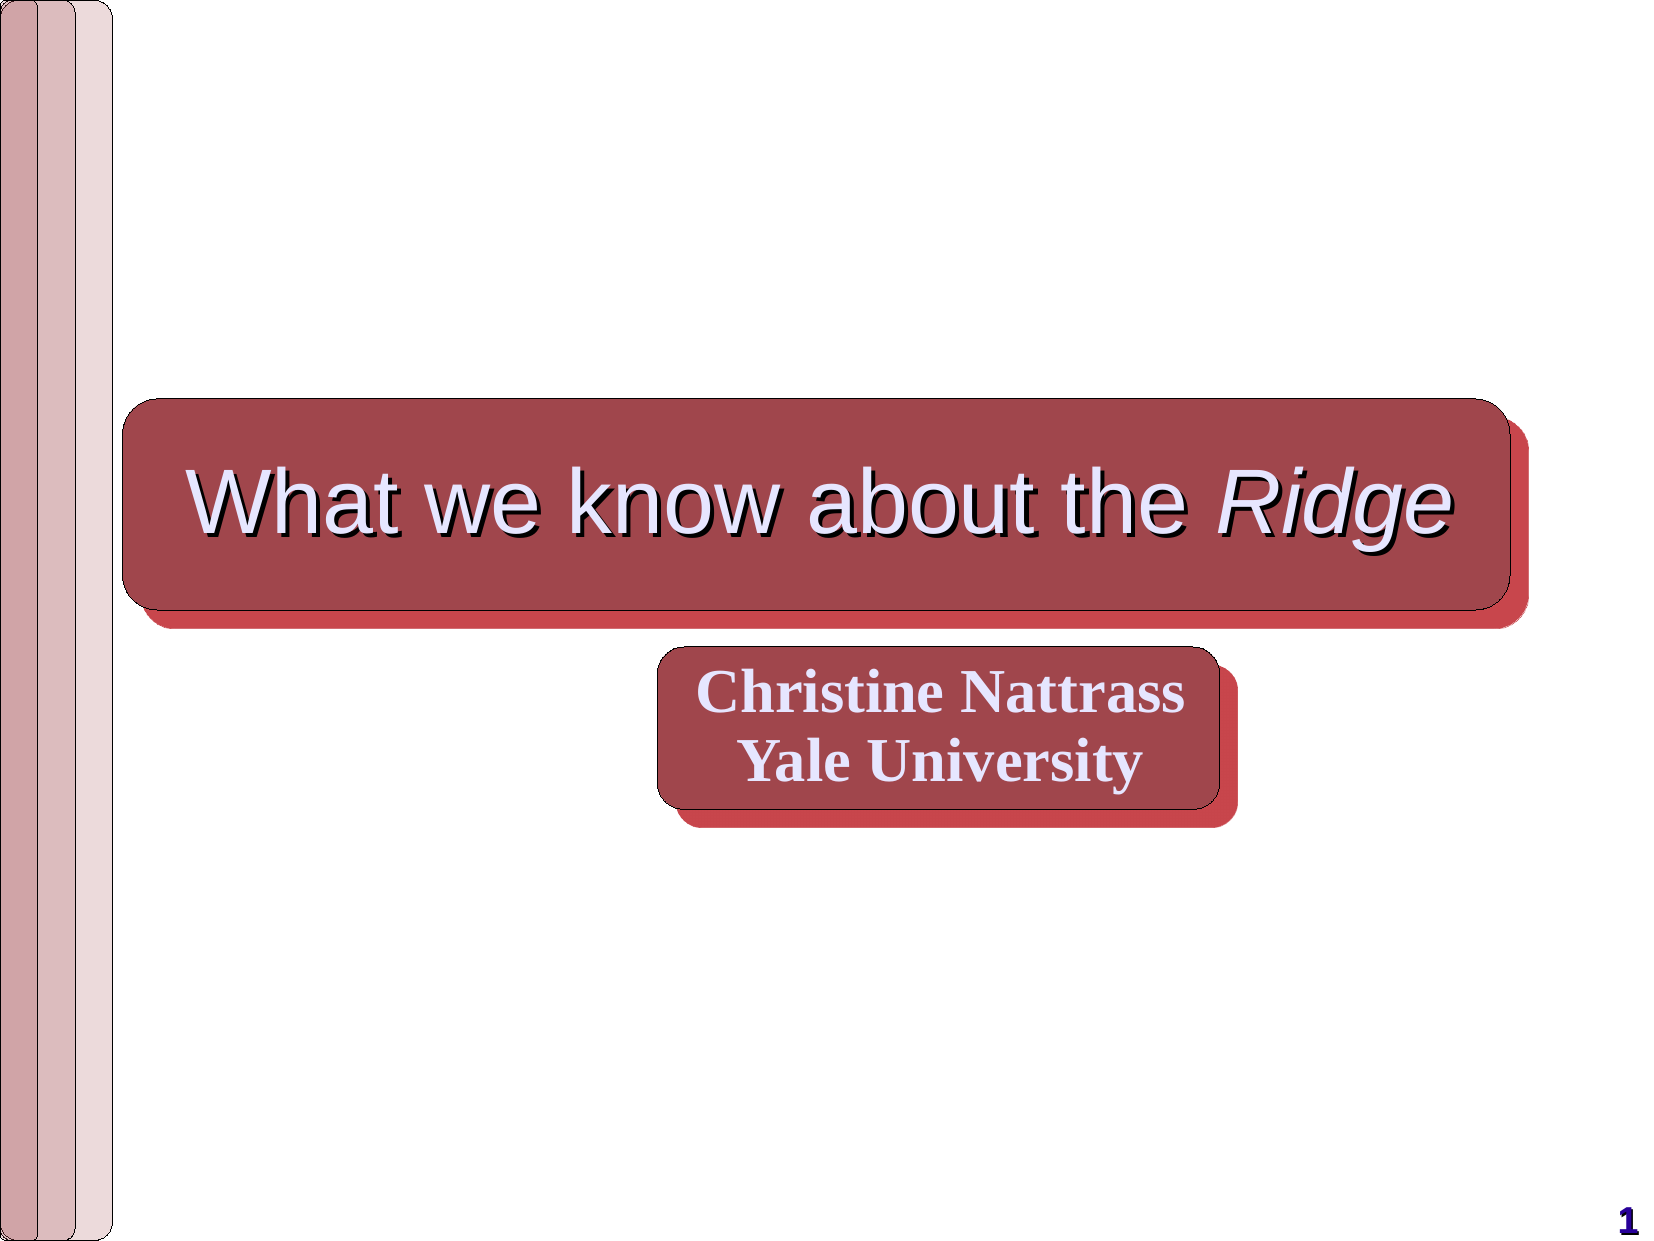

# What we know about the Ridge
Christine Nattrass
Yale University